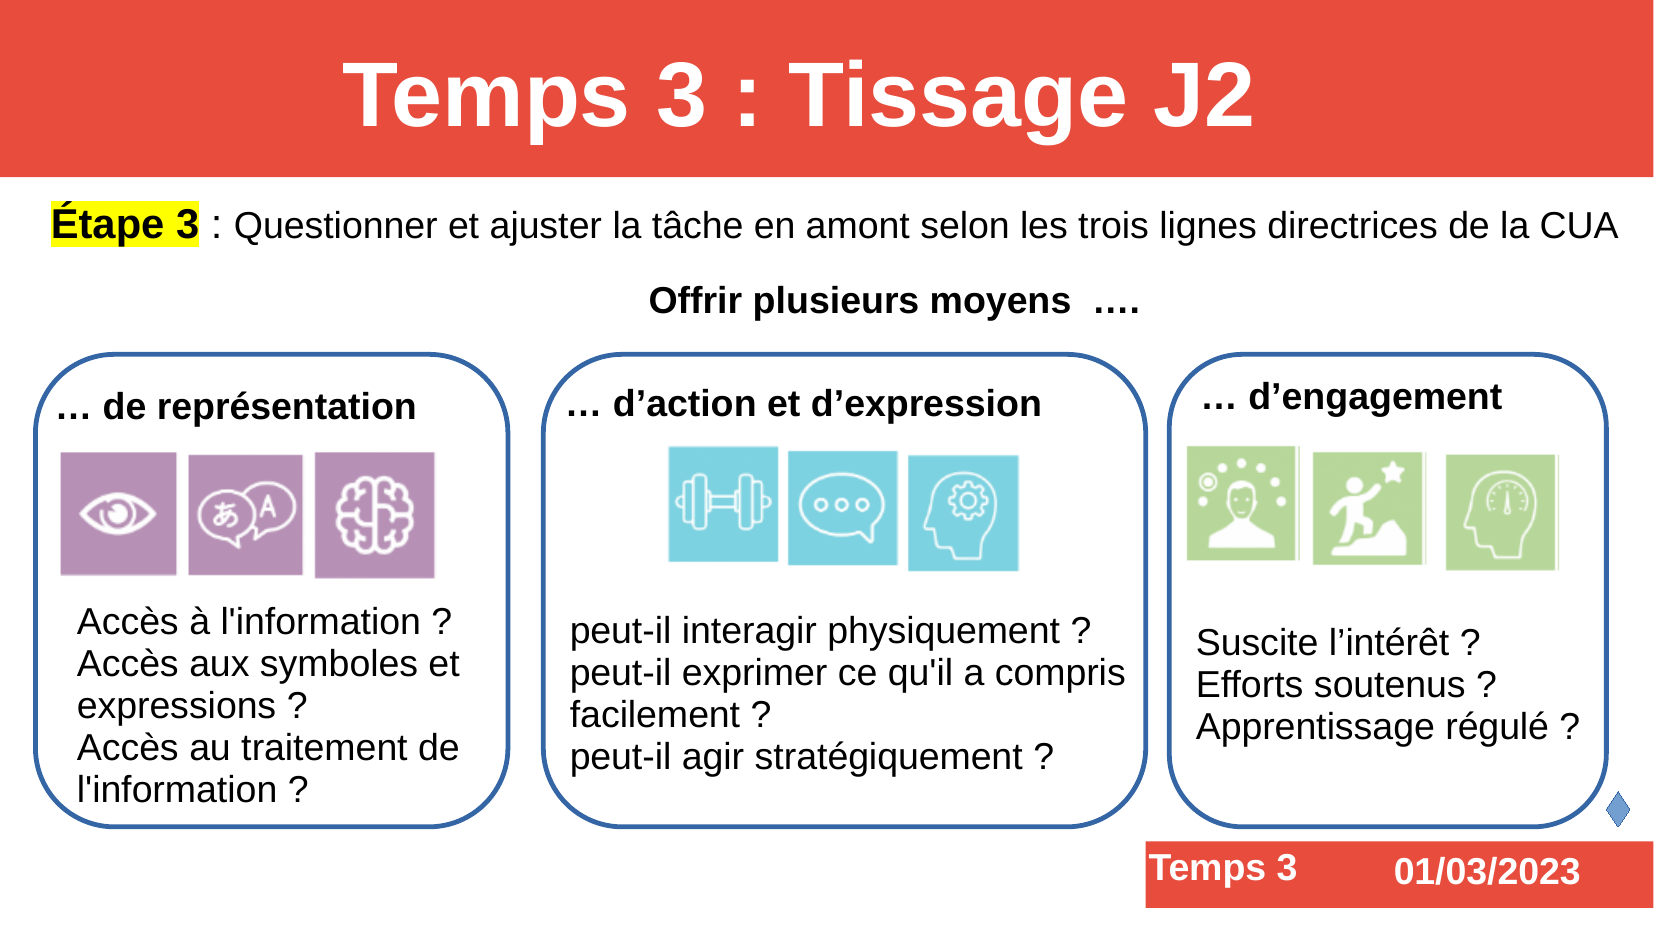

# Temps 3 : Tissage J2
Étape 3 : Questionner et ajuster la tâche en amont selon les trois lignes directrices de la CUA
Offrir plusieurs moyens ….
… d’engagement
… d’action et d’expression
… de représentation
Accès à l'information ?
Accès aux symboles et expressions ?
Accès au traitement de l'information ?
peut-il interagir physiquement ?
peut-il exprimer ce qu'il a compris facilement ?
peut-il agir stratégiquement ?
Suscite l’intérêt ?
Efforts soutenus ?
Apprentissage régulé ?
Temps 3